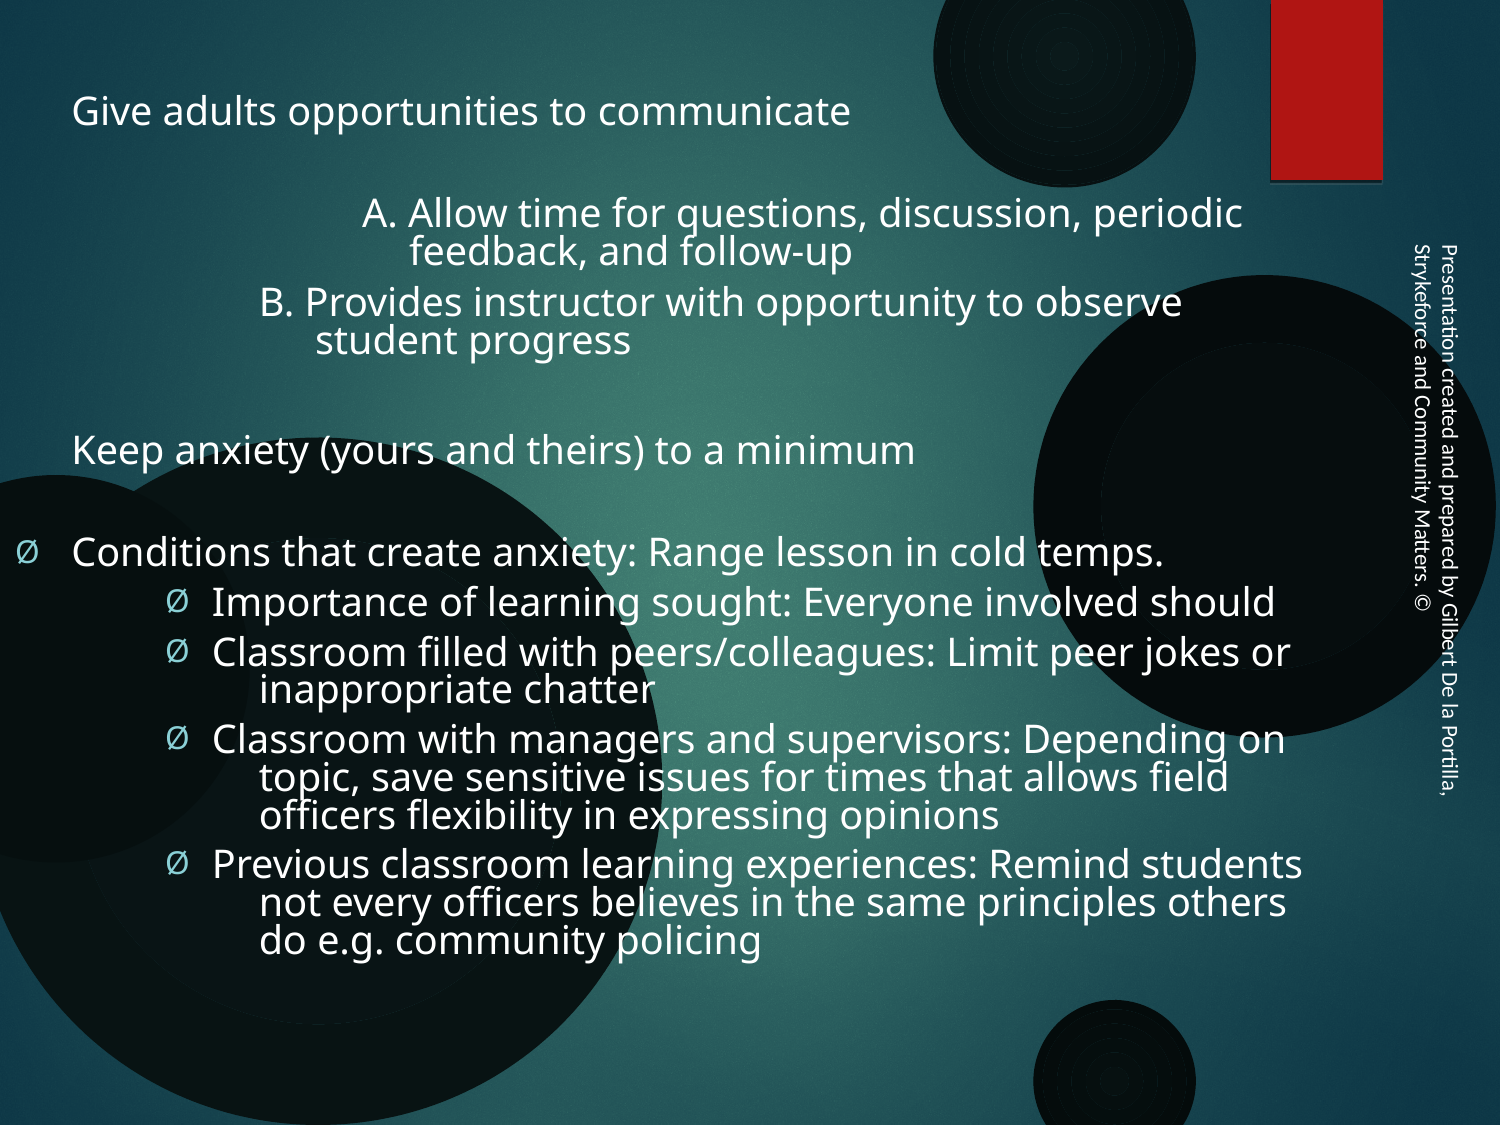

# Give adults opportunities to communicate
A. Allow time for questions, discussion, periodic feedback, and follow-up
B. Provides instructor with opportunity to observe student progress
Keep anxiety (yours and theirs) to a minimum
Conditions that create anxiety: Range lesson in cold temps.
Importance of learning sought: Everyone involved should
Classroom filled with peers/colleagues: Limit peer jokes or inappropriate chatter
Classroom with managers and supervisors: Depending on topic, save sensitive issues for times that allows field officers flexibility in expressing opinions
Previous classroom learning experiences: Remind students not every officers believes in the same principles others do e.g. community policing
Presentation created and prepared by Gilbert De la Portilla, Strykeforce and Community Matters. ©